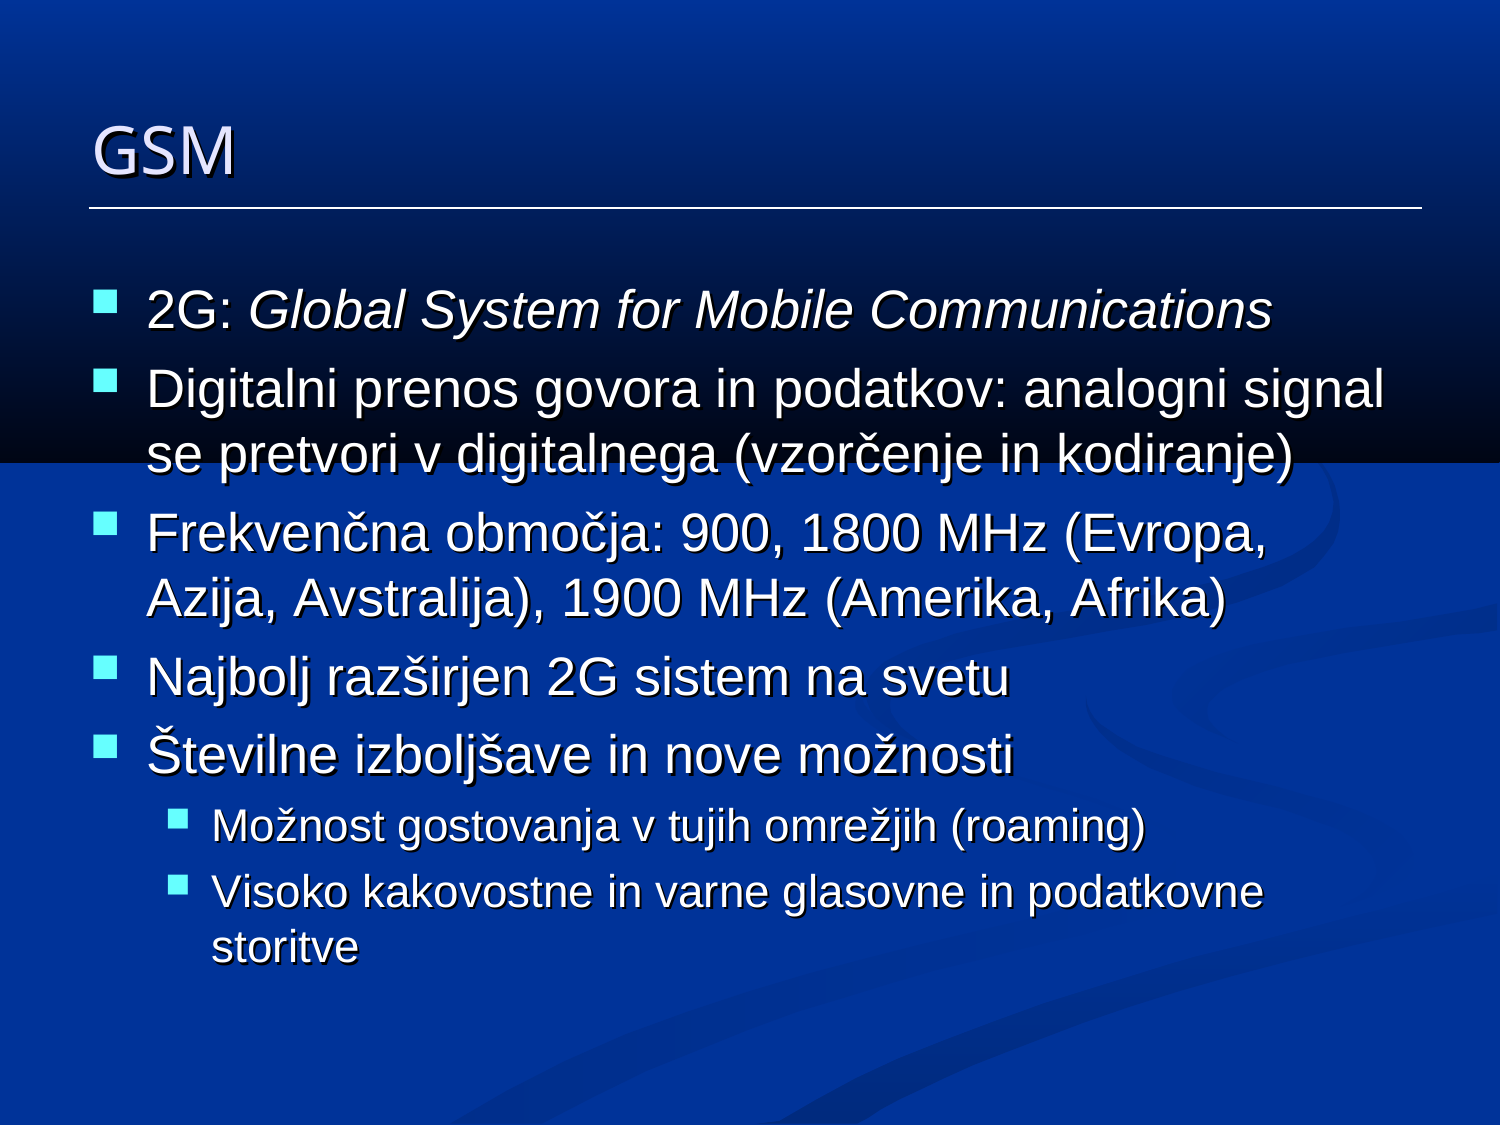

GSM
# 2G: Global System for Mobile Communications
Digitalni prenos govora in podatkov: analogni signal se pretvori v digitalnega (vzorčenje in kodiranje)
Frekvenčna območja: 900, 1800 MHz (Evropa, Azija, Avstralija), 1900 MHz (Amerika, Afrika)
Najbolj razširjen 2G sistem na svetu
Številne izboljšave in nove možnosti
Možnost gostovanja v tujih omrežjih (roaming)
Visoko kakovostne in varne glasovne in podatkovne storitve